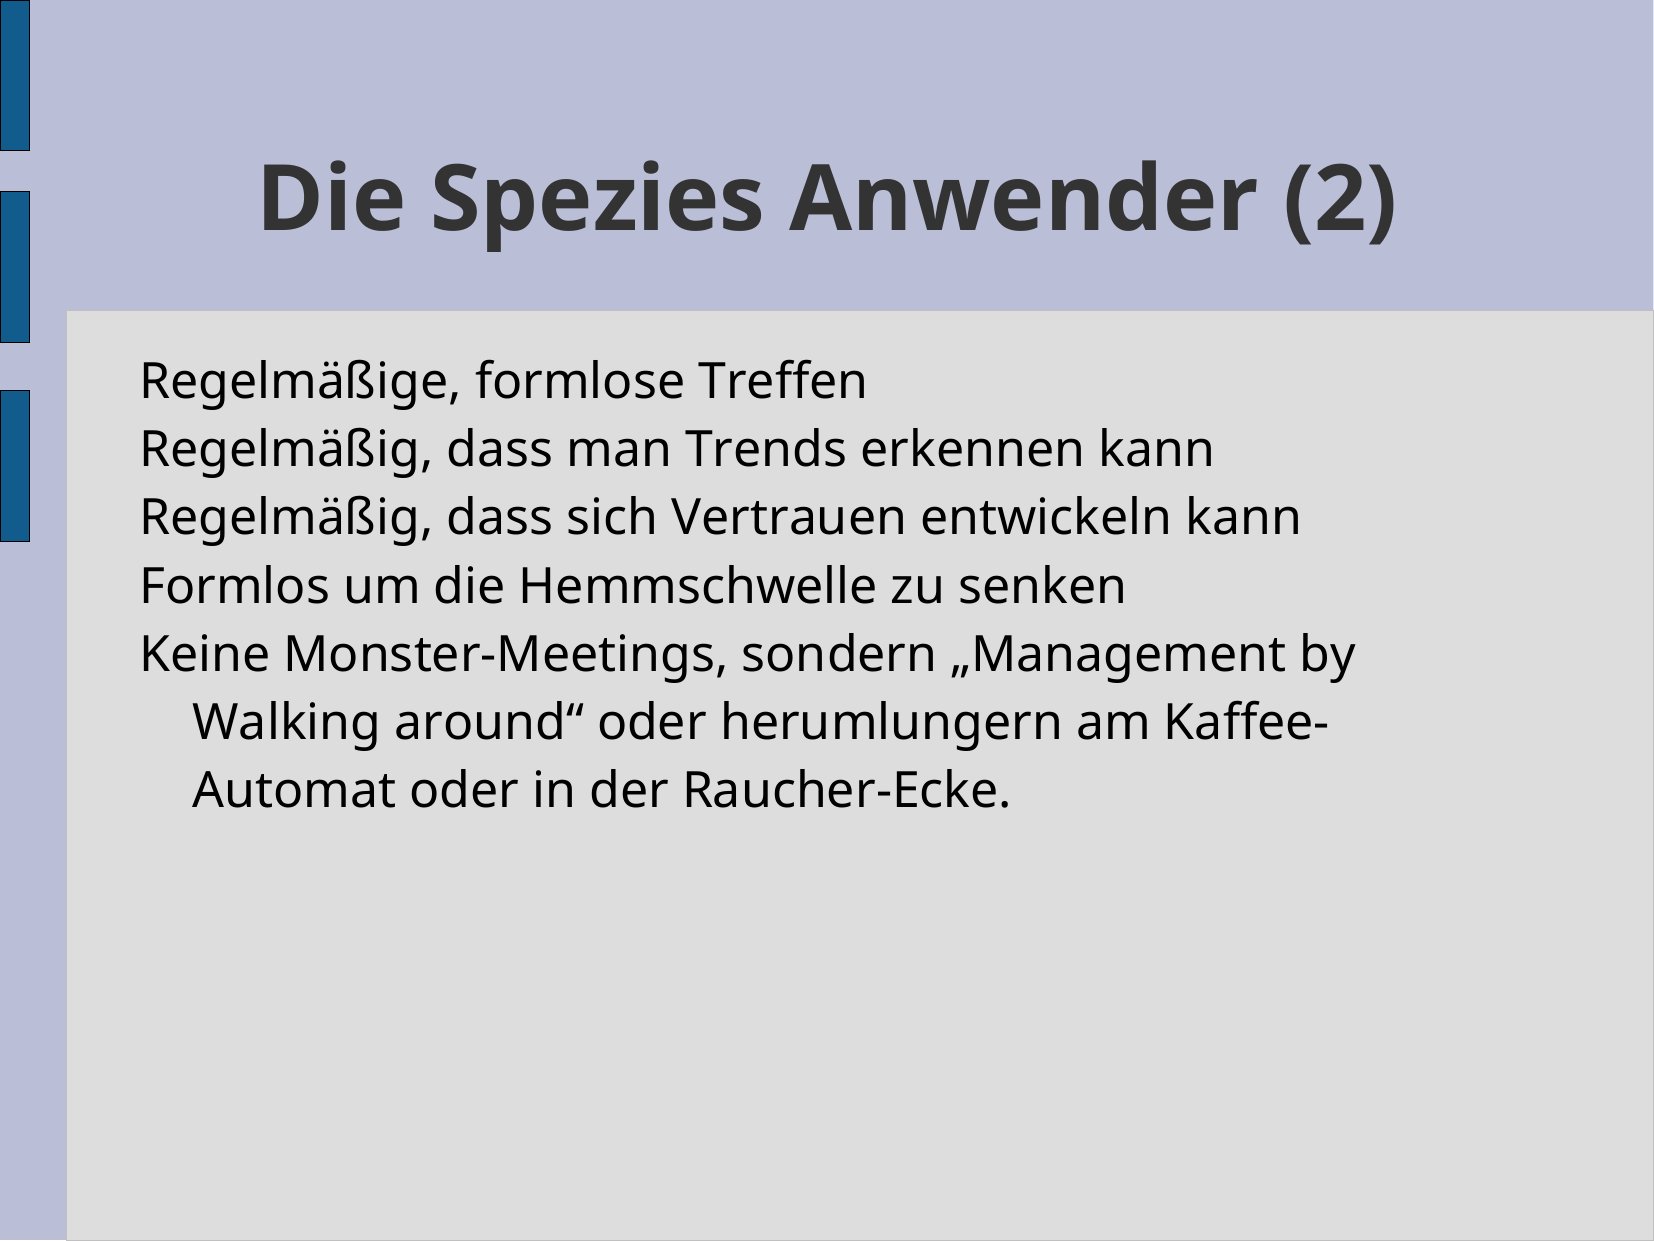

# Die Spezies Anwender (2)
Regelmäßige, formlose Treffen
Regelmäßig, dass man Trends erkennen kann
Regelmäßig, dass sich Vertrauen entwickeln kann
Formlos um die Hemmschwelle zu senken
Keine Monster-Meetings, sondern „Management by Walking around“ oder herumlungern am Kaffee-Automat oder in der Raucher-Ecke.